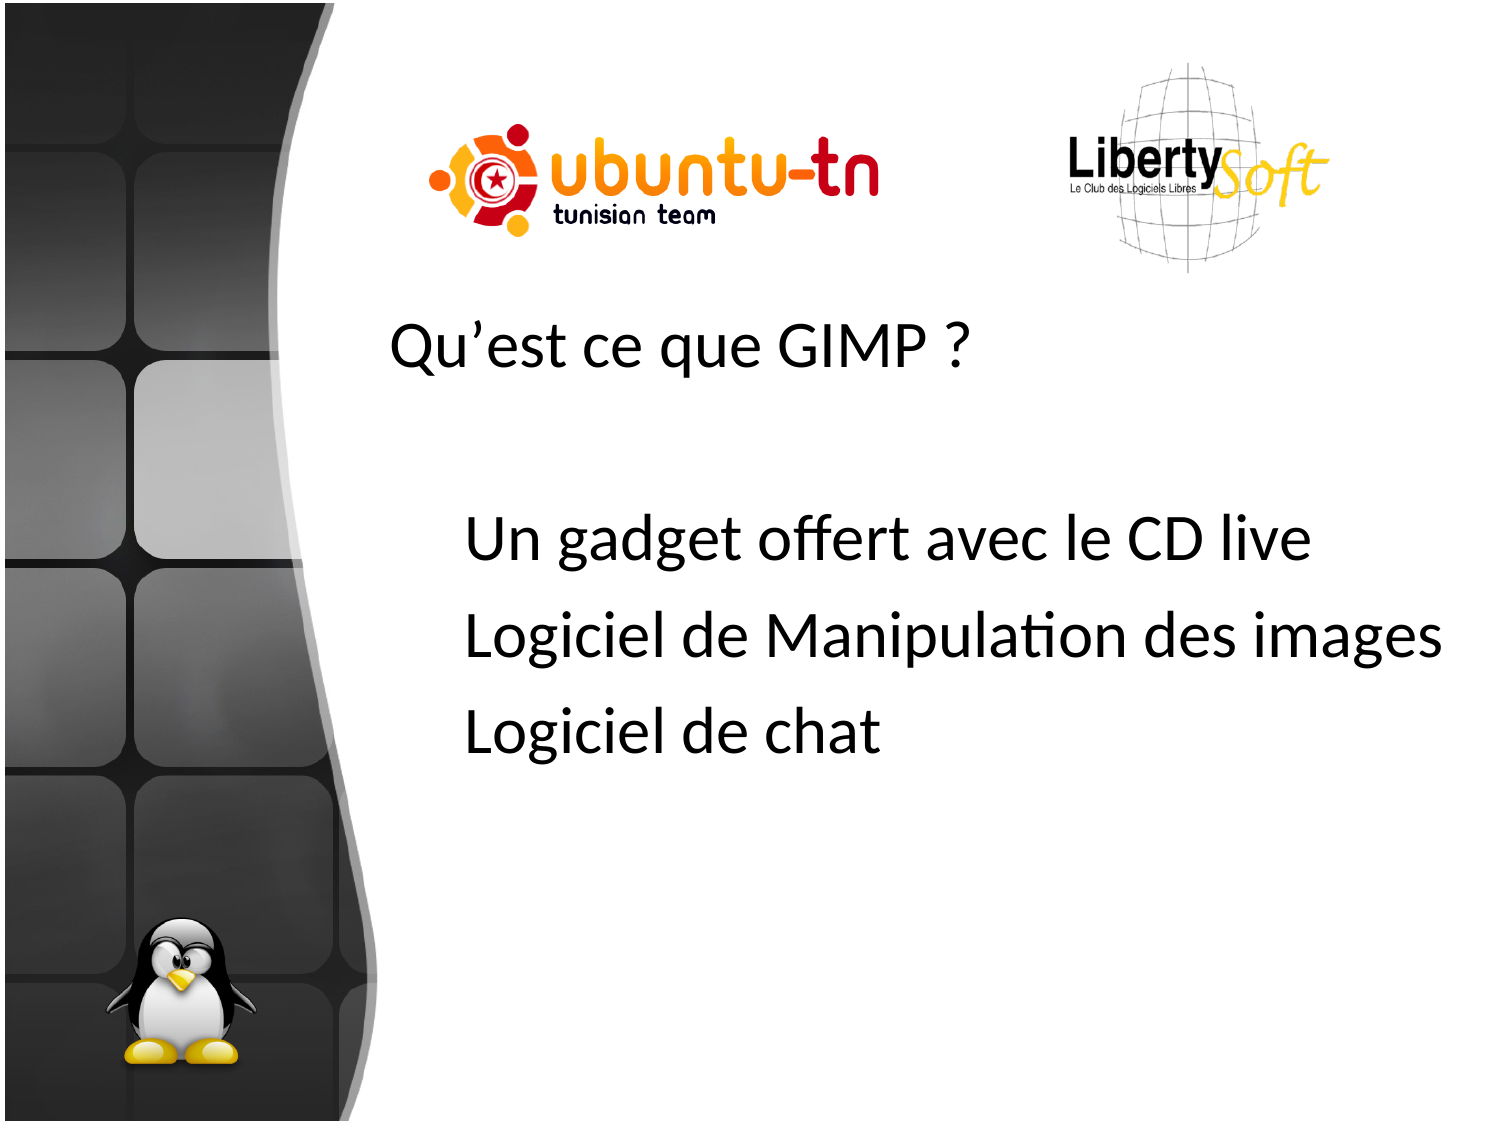

#
Qu’est ce que GIMP ?
Un gadget offert avec le CD live
Logiciel de Manipulation des images
Logiciel de chat